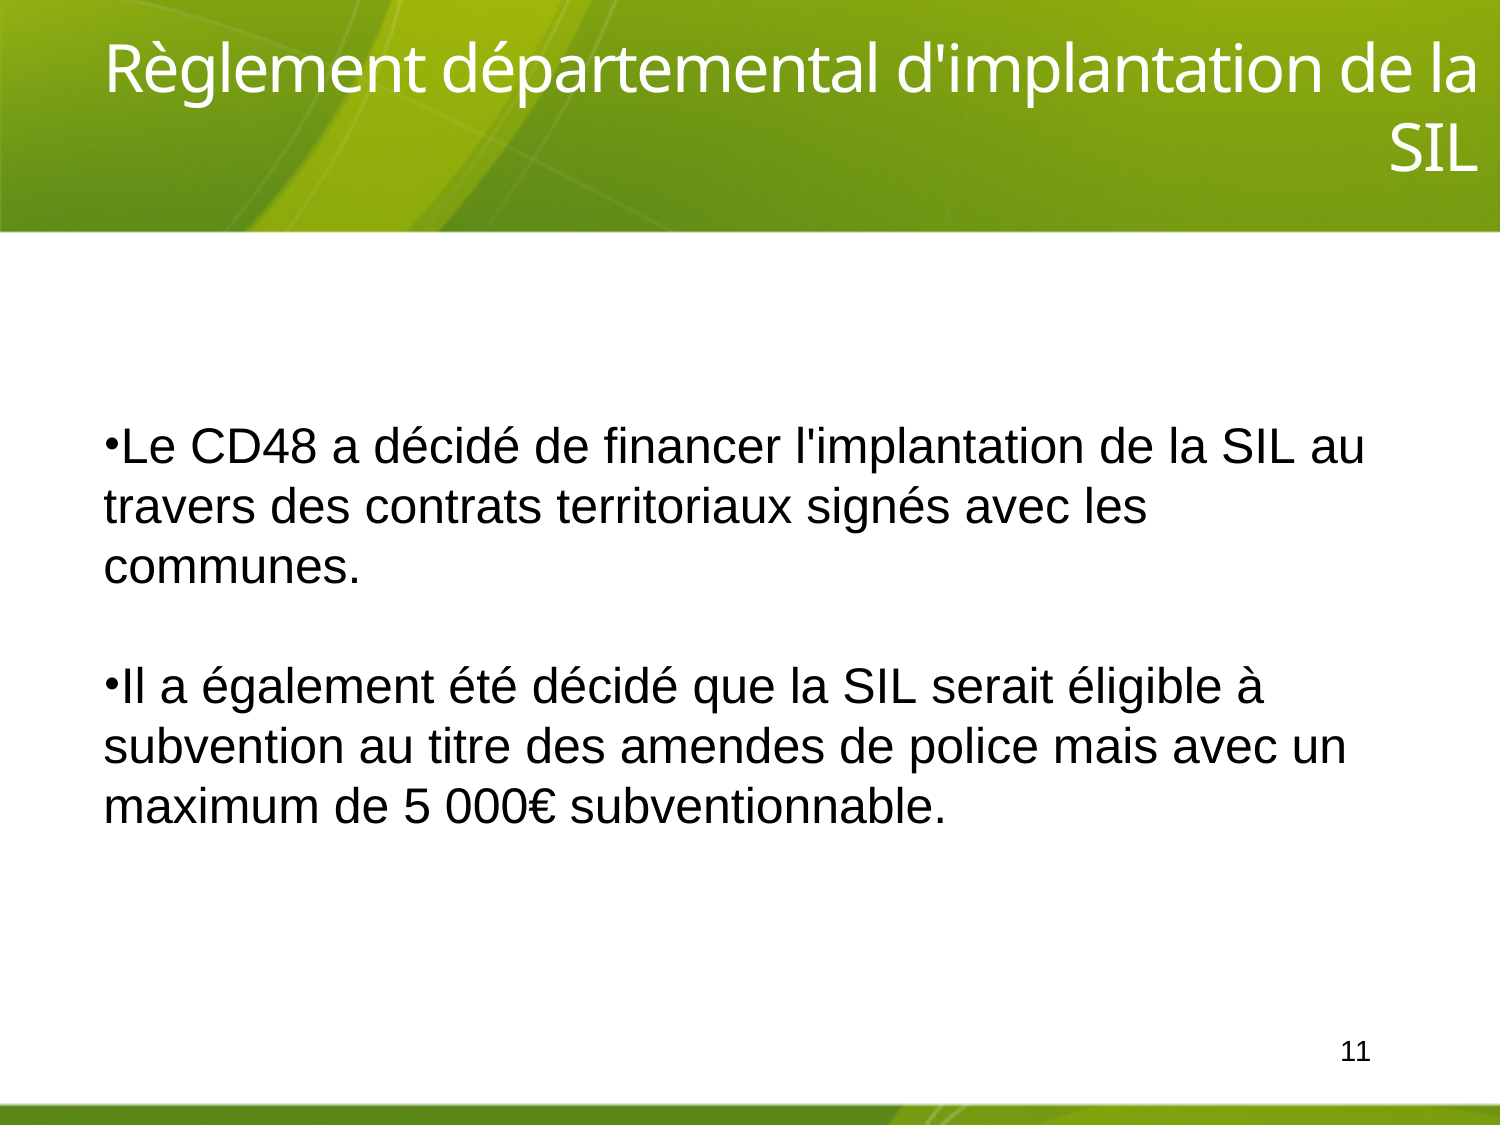

Règlement départemental d'implantation de la SIL
 Financements possibles
Le CD48 a décidé de financer l'implantation de la SIL au travers des contrats territoriaux signés avec les communes.
Il a également été décidé que la SIL serait éligible à subvention au titre des amendes de police mais avec un maximum de 5 000€ subventionnable.
11